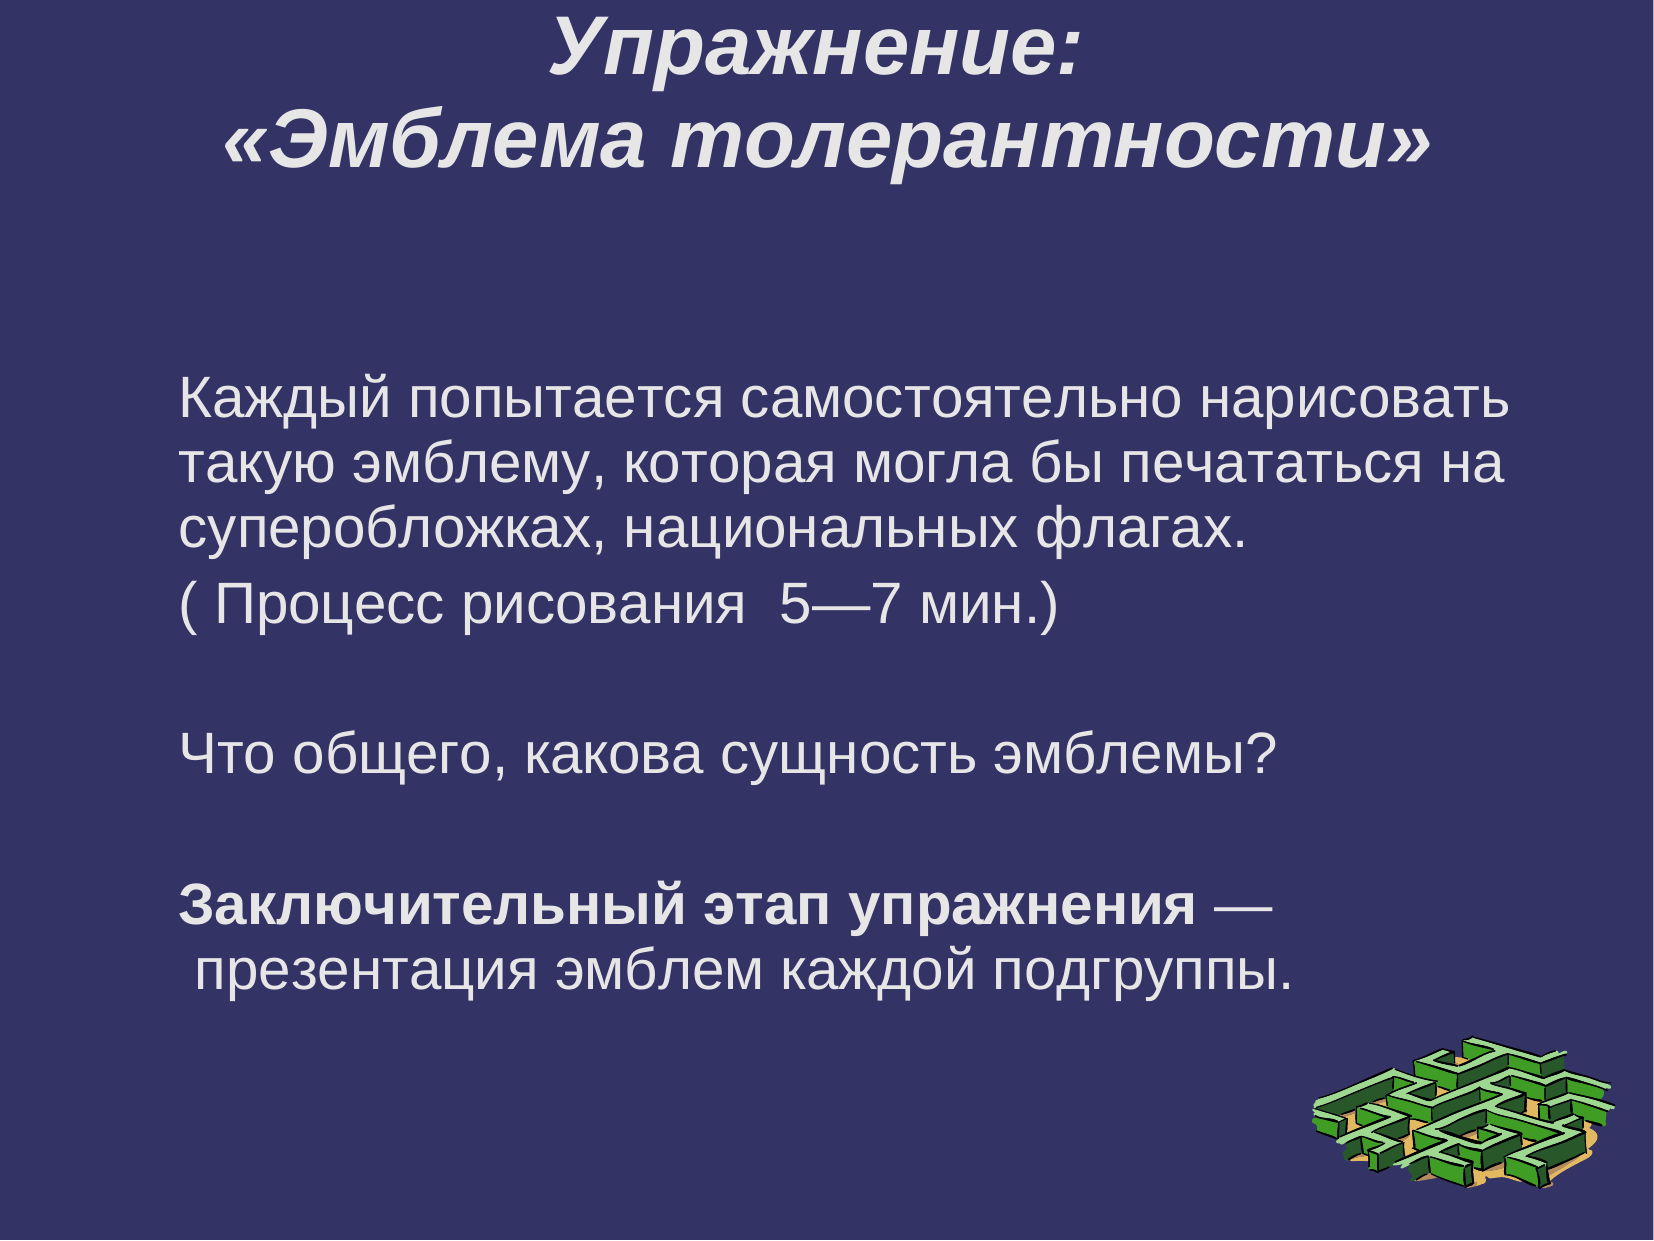

# Упражнение: «Эмблема толерантности»
Каждый попытается самостоятельно нарисовать такую эмблему, которая могла бы печататься на суперобложках, национальных флагах.
( Процесс рисования 5—7 мин.)
Что общего, какова сущность эмблемы?
Заключительный этап упражнения —
 презентация эмблем каждой подгруппы.